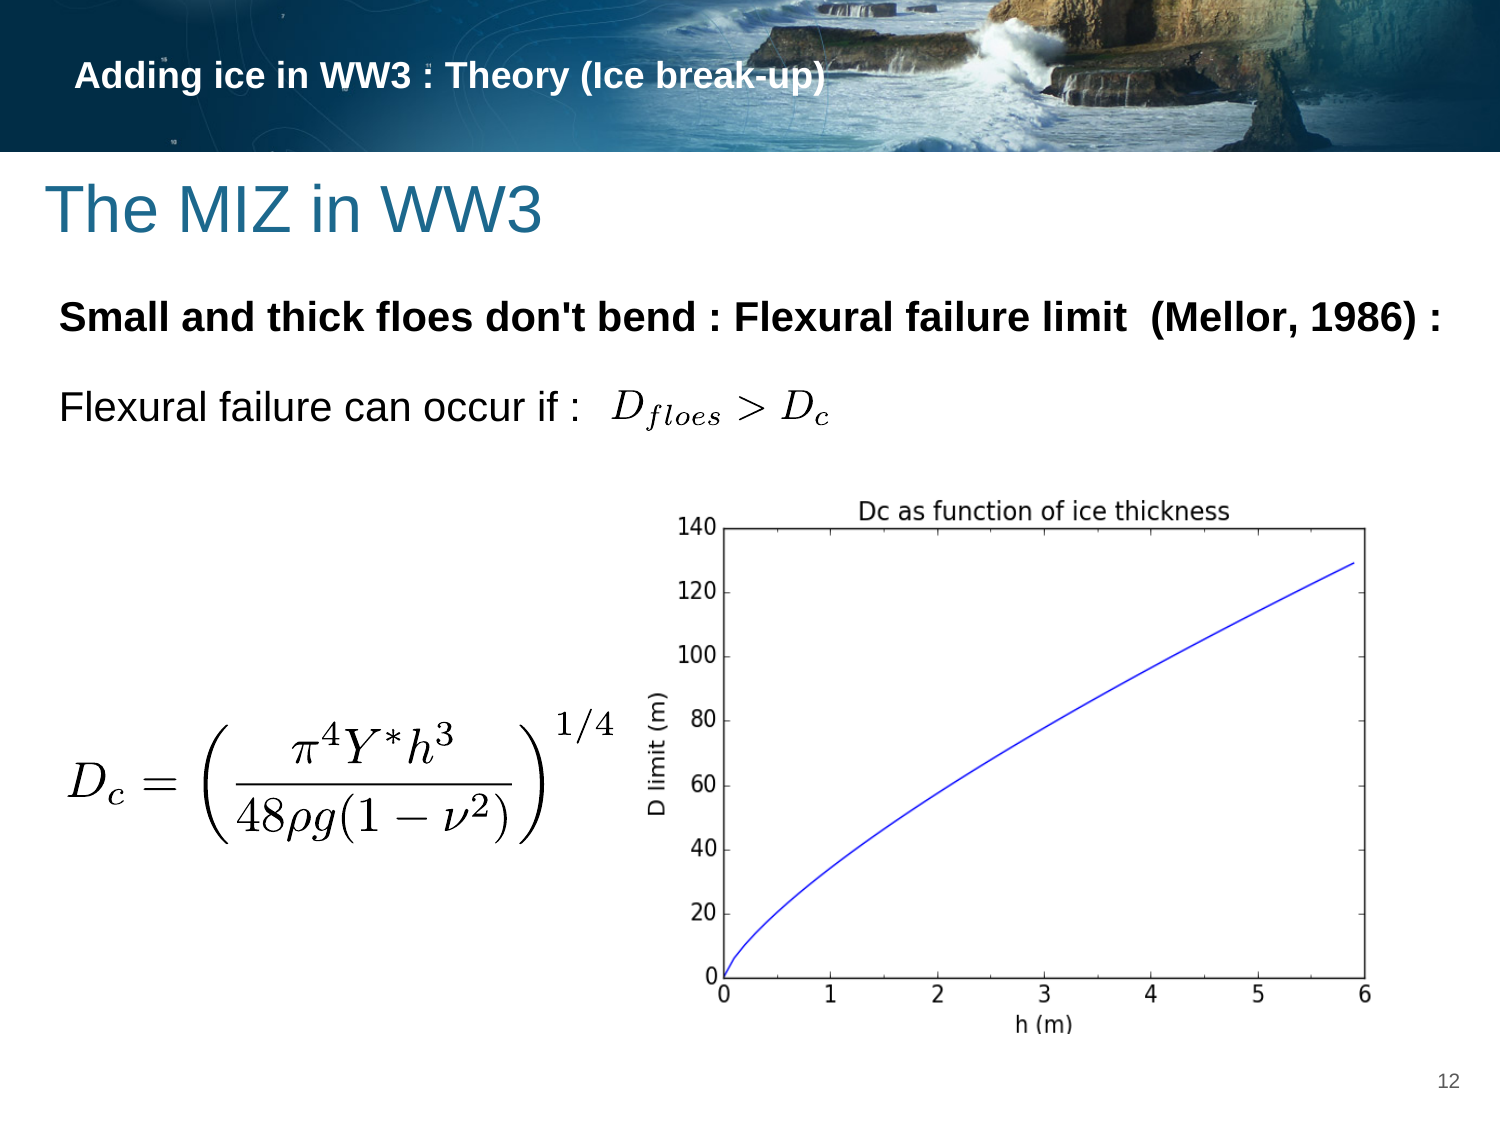

Adding ice in WW3 : Theory (Ice break-up)
# The MIZ in WW3
Small and thick floes don't bend : Flexural failure limit  (Mellor, 1986) :
Flexural failure can occur if :